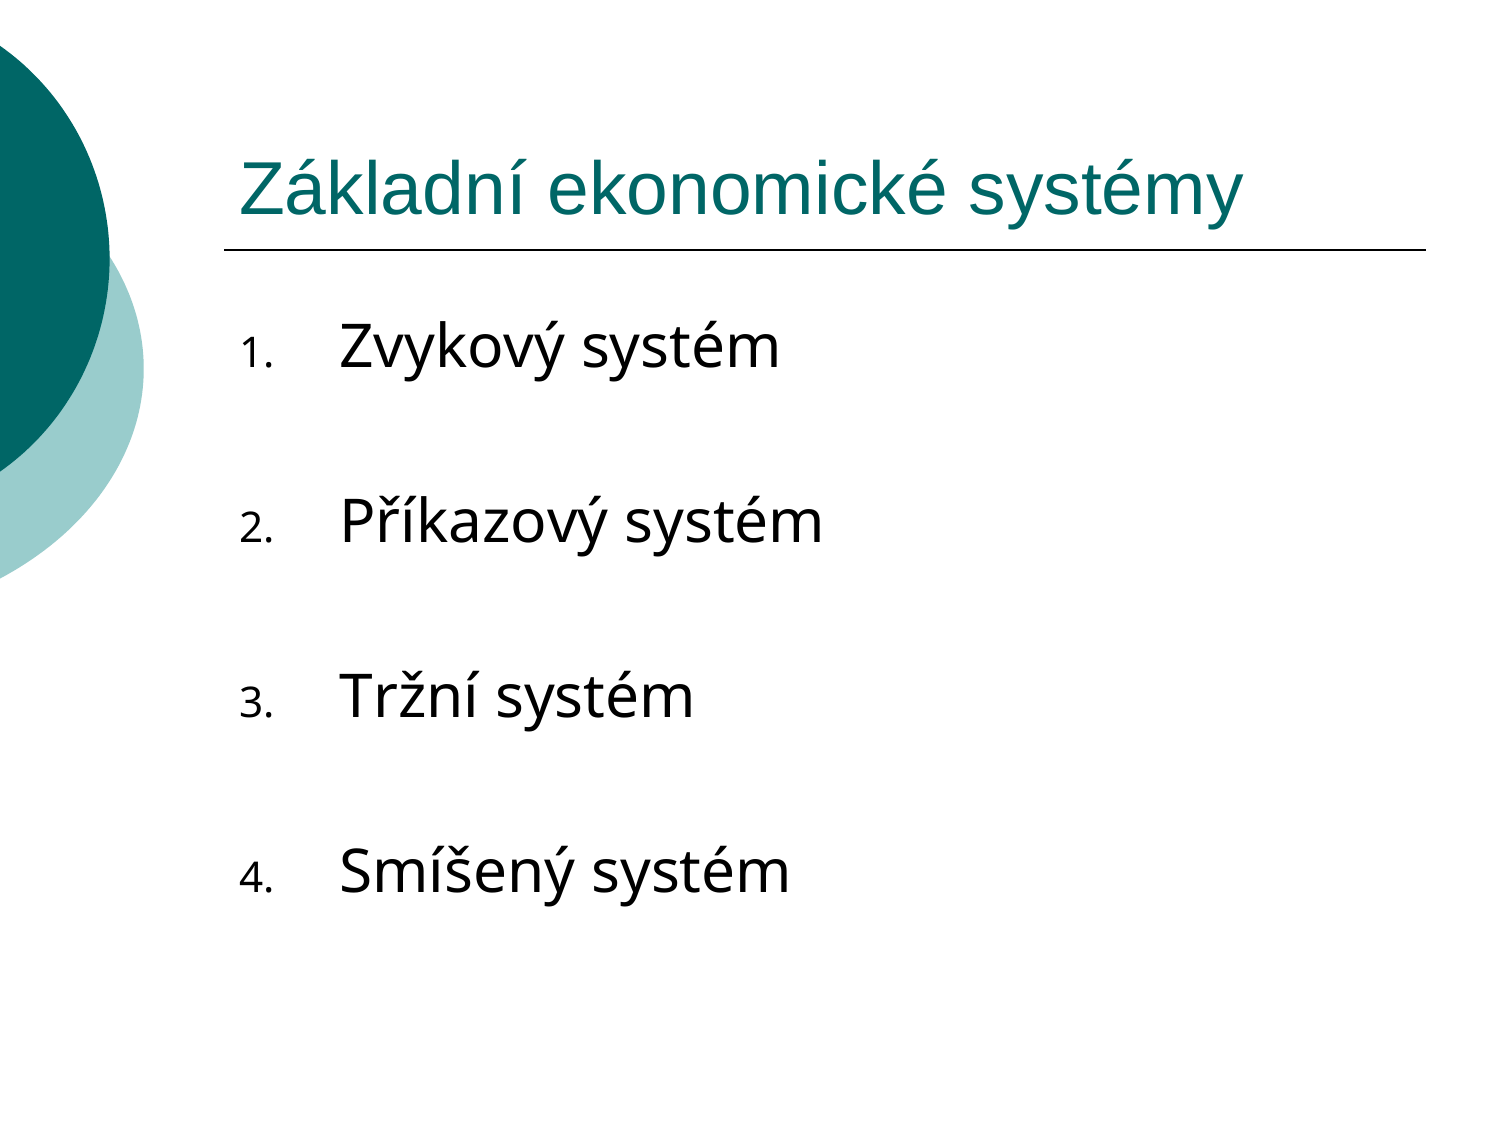

# Základní ekonomické systémy
Zvykový systém
Příkazový systém
Tržní systém
Smíšený systém